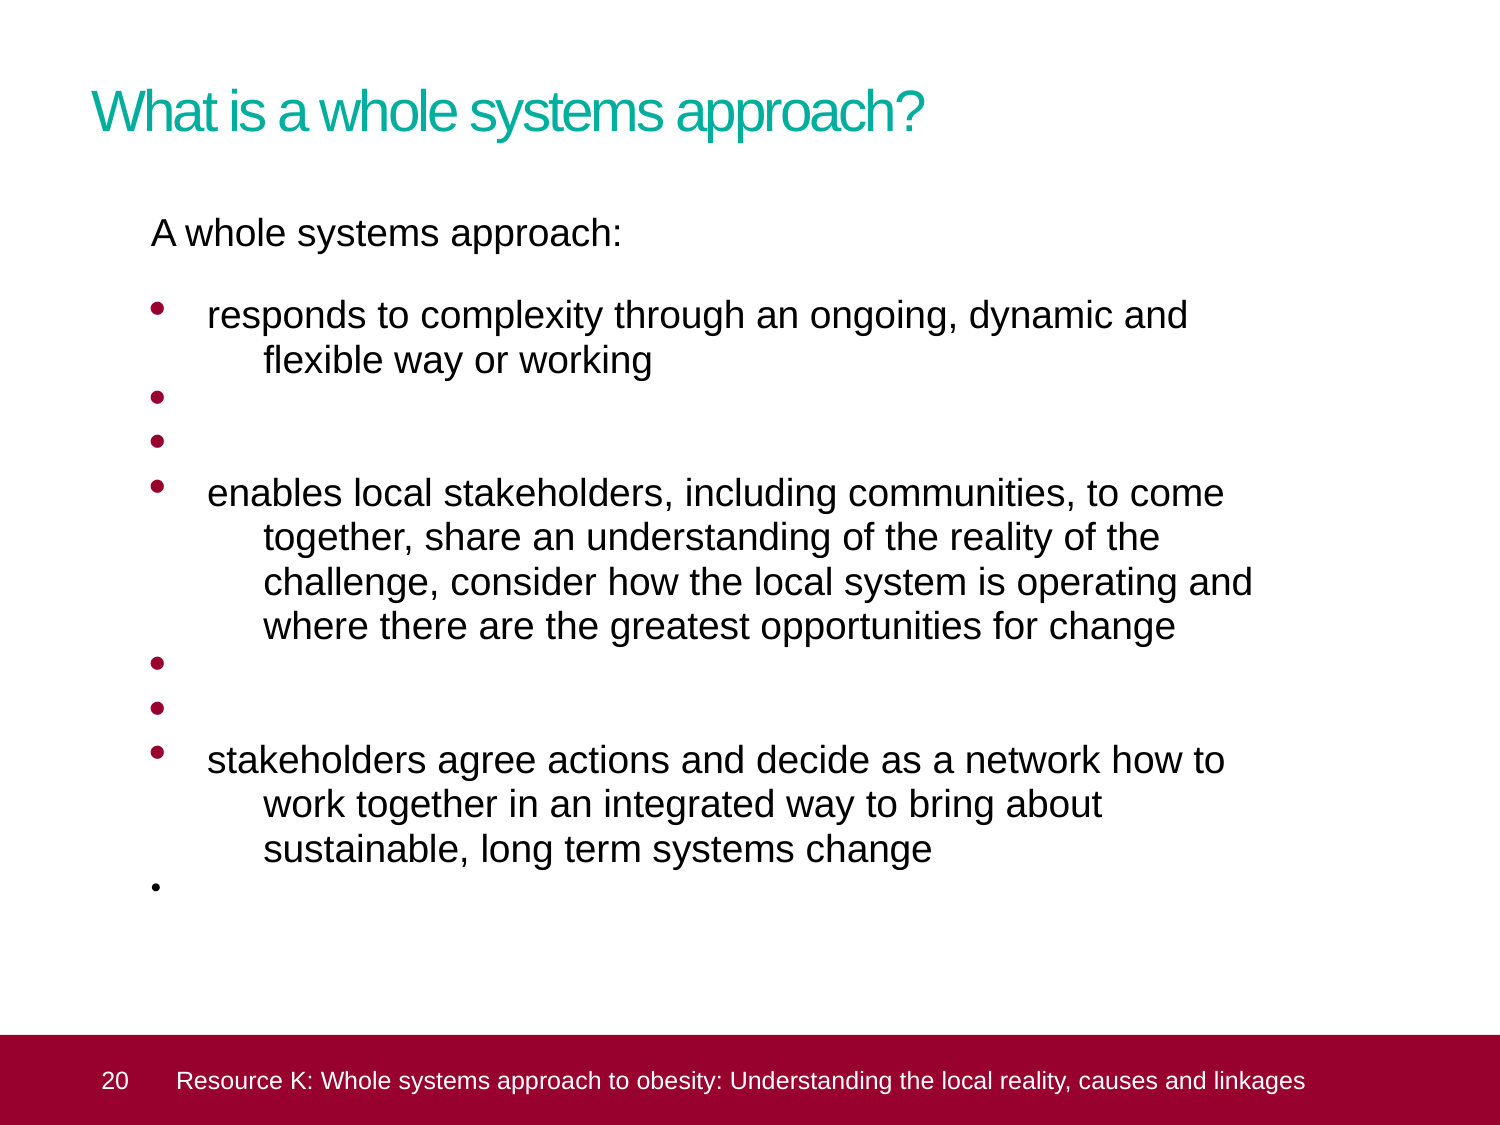

# What is a whole systems approach?
A whole systems approach:
responds to complexity through an ongoing, dynamic and flexible way or working
enables local stakeholders, including communities, to come together, share an understanding of the reality of the challenge, consider how the local system is operating and where there are the greatest opportunities for change
stakeholders agree actions and decide as a network how to work together in an integrated way to bring about sustainable, long term systems change
 20
Resource K: Whole systems approach to obesity: Understanding the local reality, causes and linkages